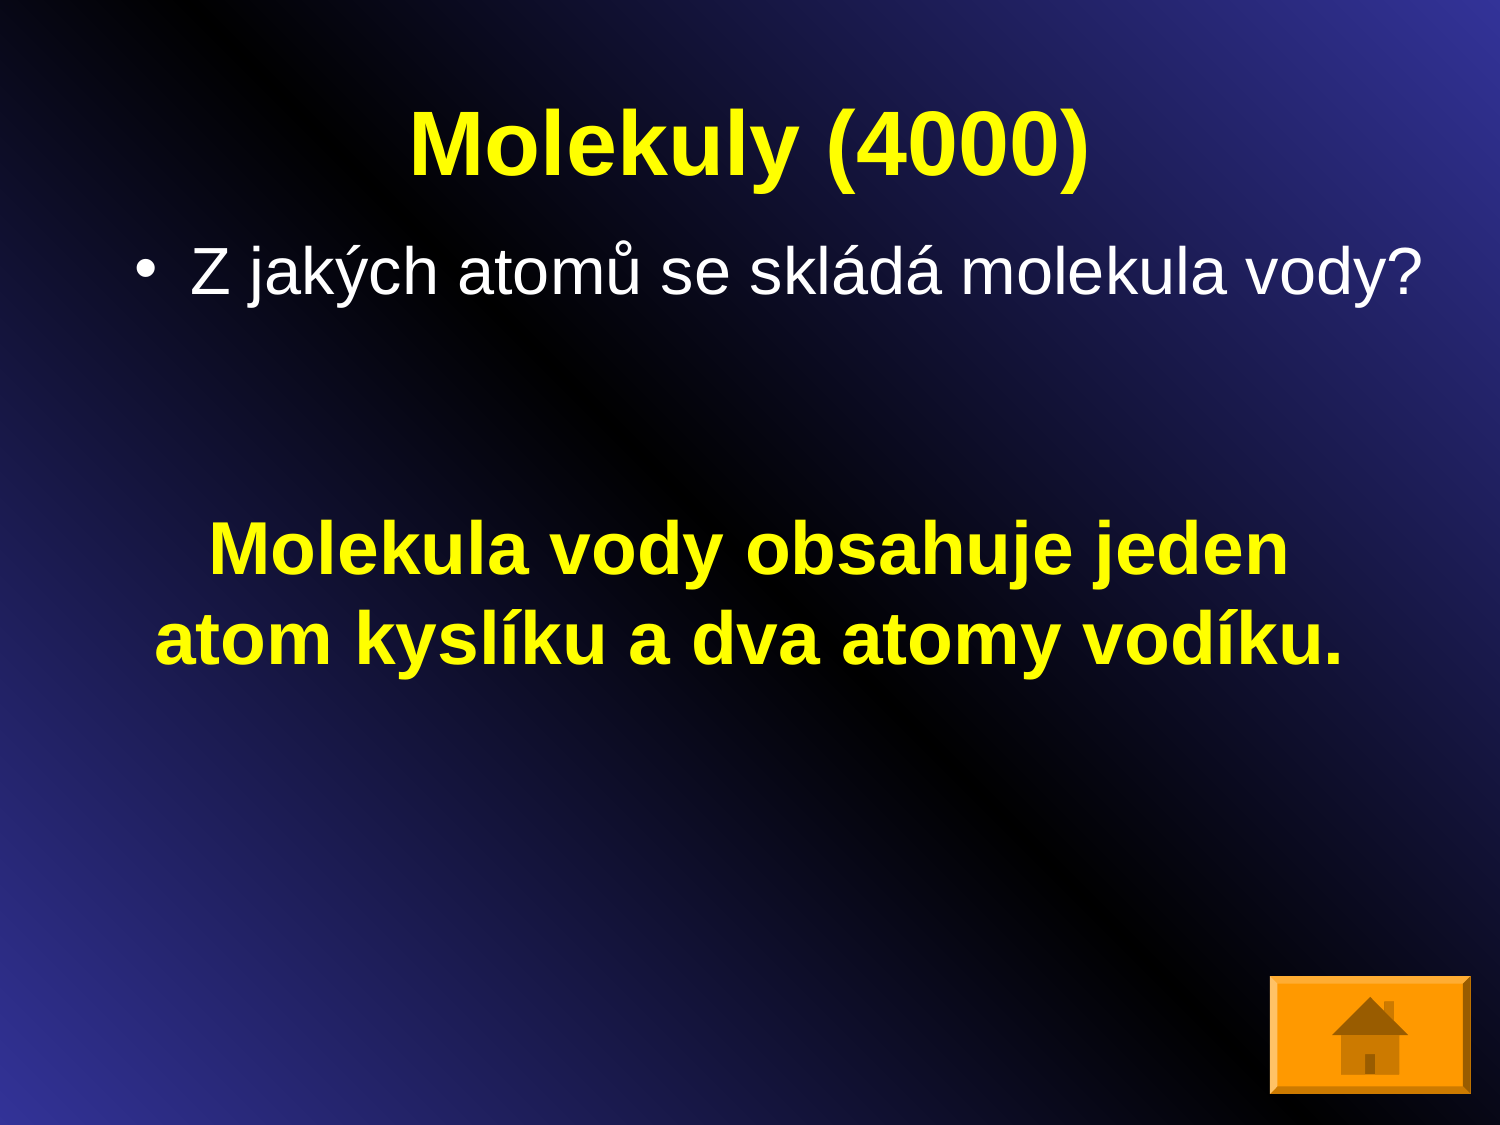

# Molekuly (4000)
Z jakých atomů se skládá molekula vody?
Molekula vody obsahuje jeden atom kyslíku a dva atomy vodíku.